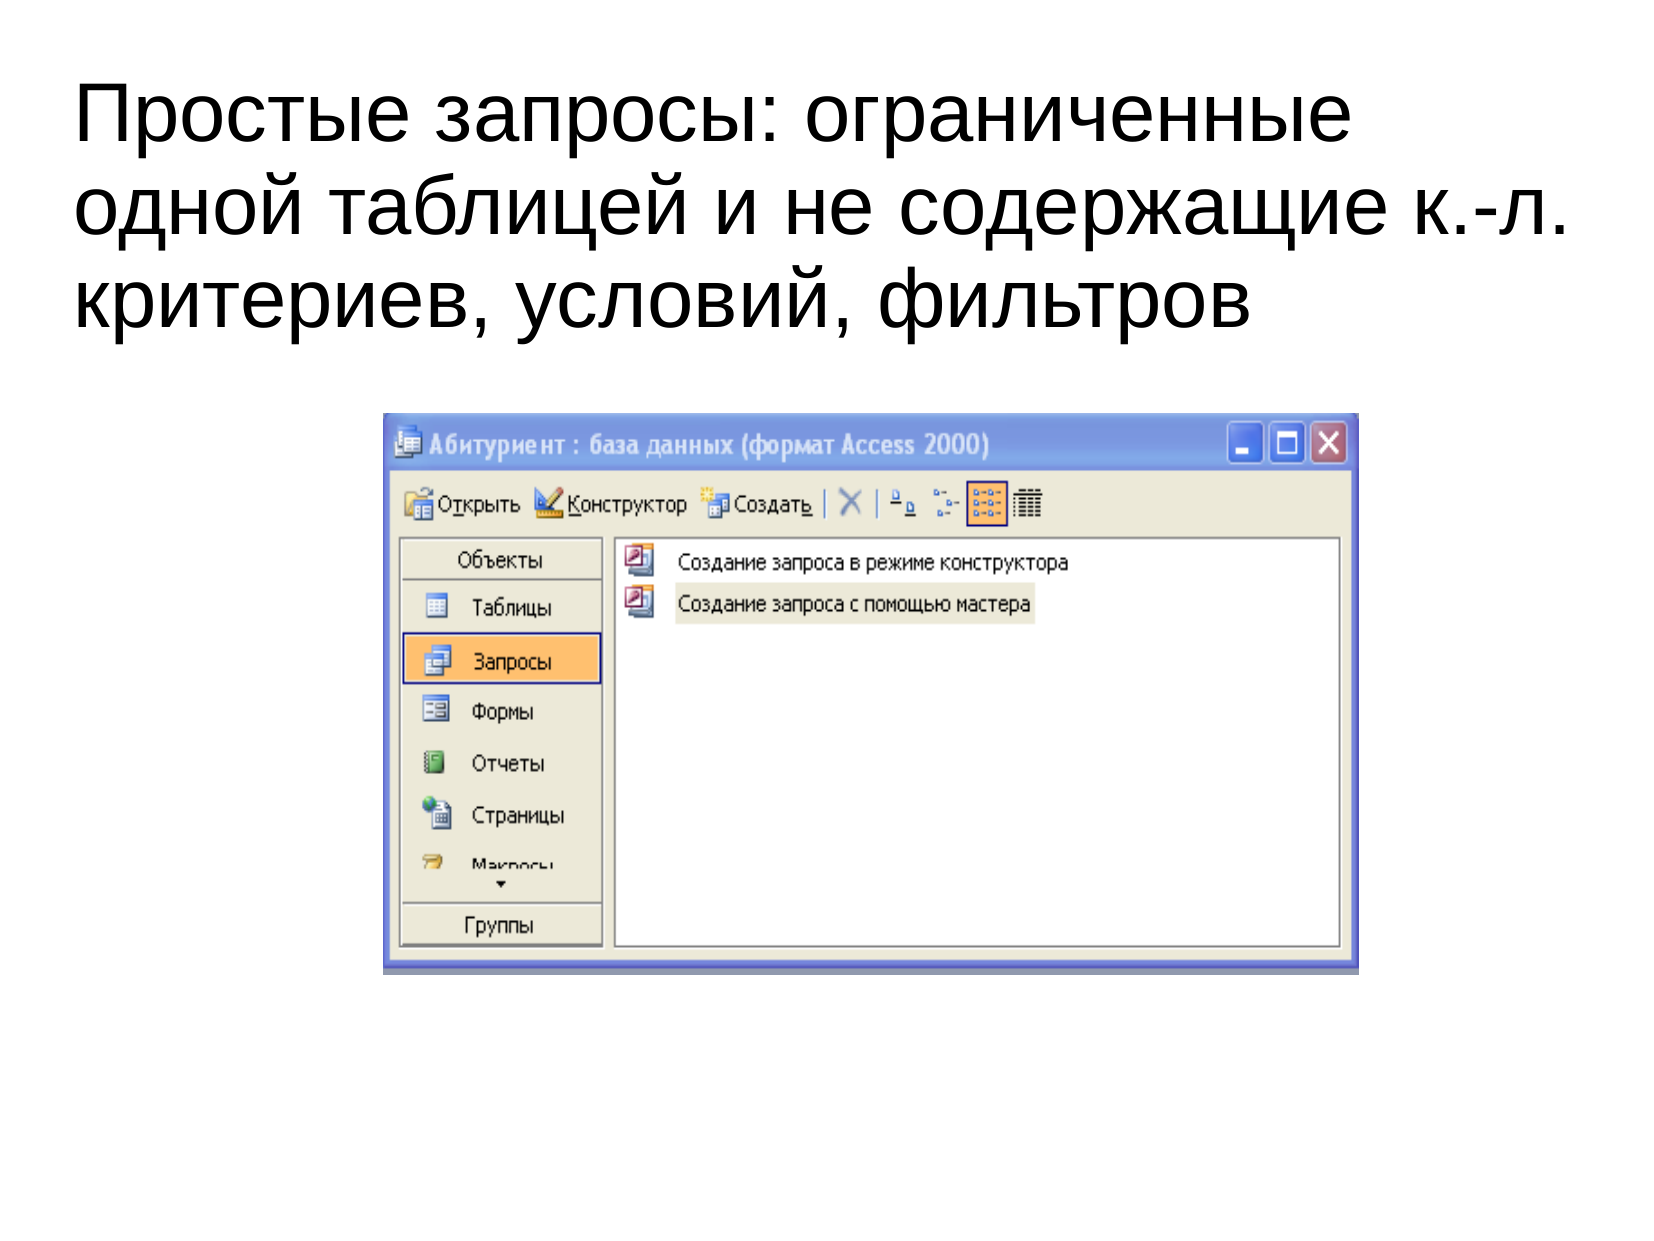

Простые запросы: ограниченные одной таблицей и не содержащие к.-л. критериев, условий, фильтров